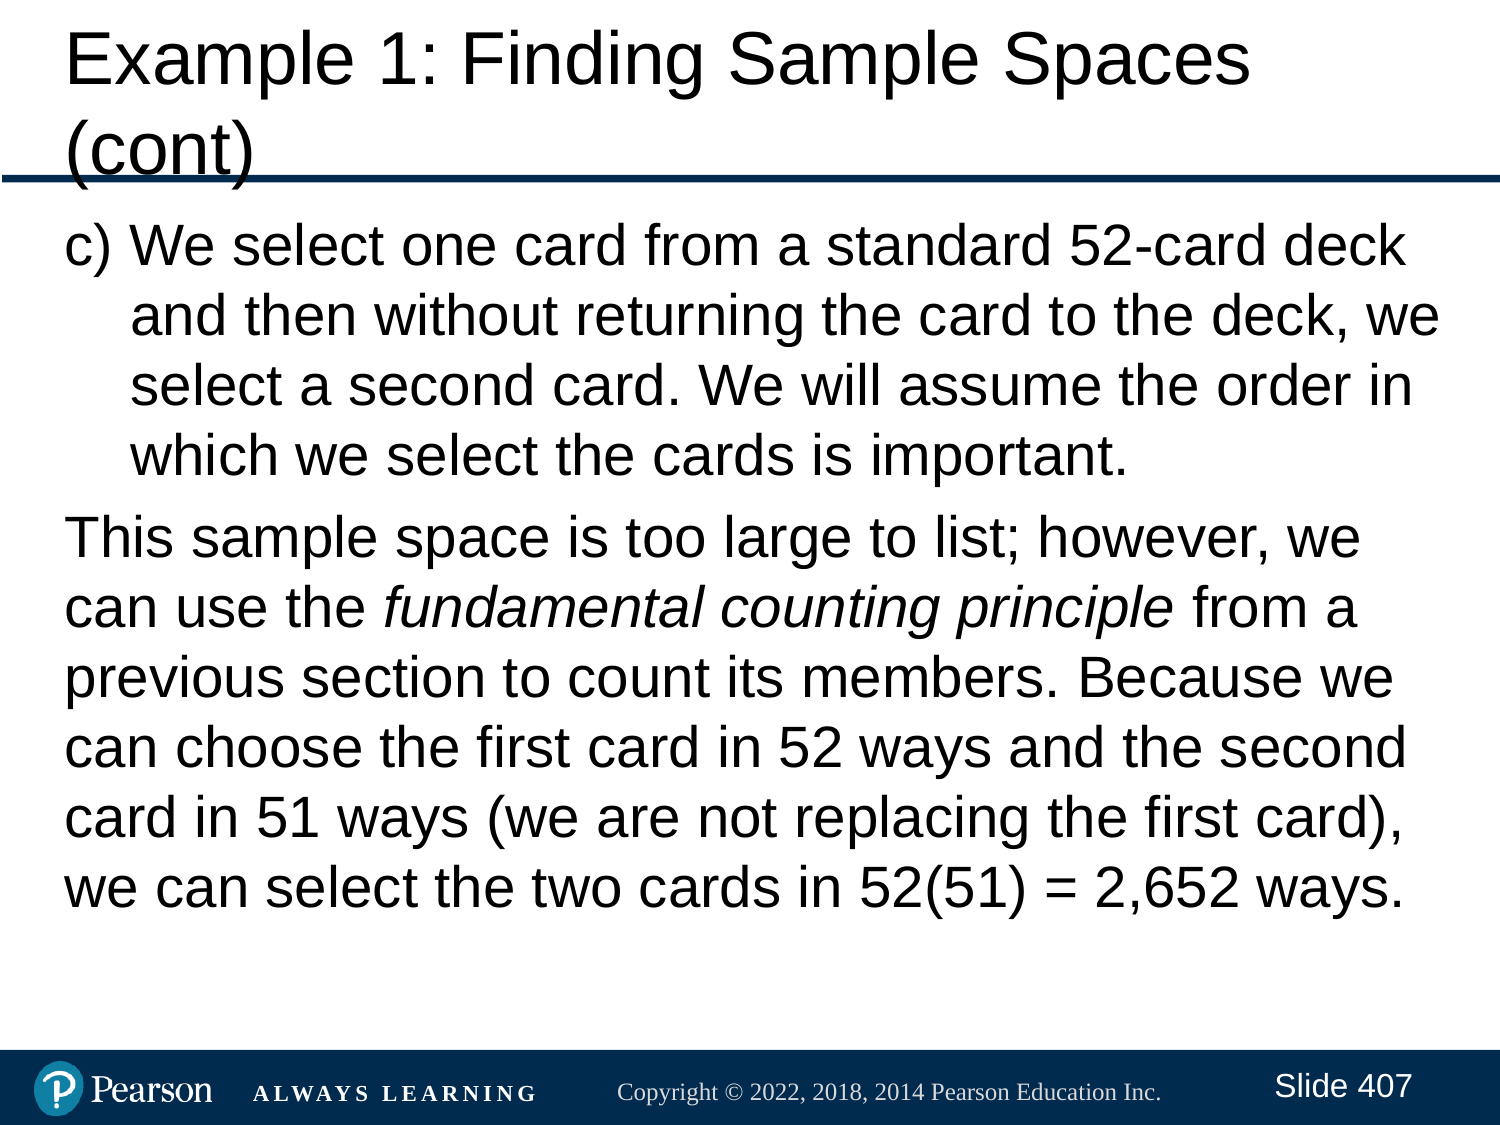

# Example 1: Finding Sample Spaces (cont)
c) We select one card from a standard 52-card deck and then without returning the card to the deck, we select a second card. We will assume the order in which we select the cards is important.
This sample space is too large to list; however, we can use the fundamental counting principle from a previous section to count its members. Because we can choose the first card in 52 ways and the second card in 51 ways (we are not replacing the first card), we can select the two cards in 52(51) = 2,652 ways.